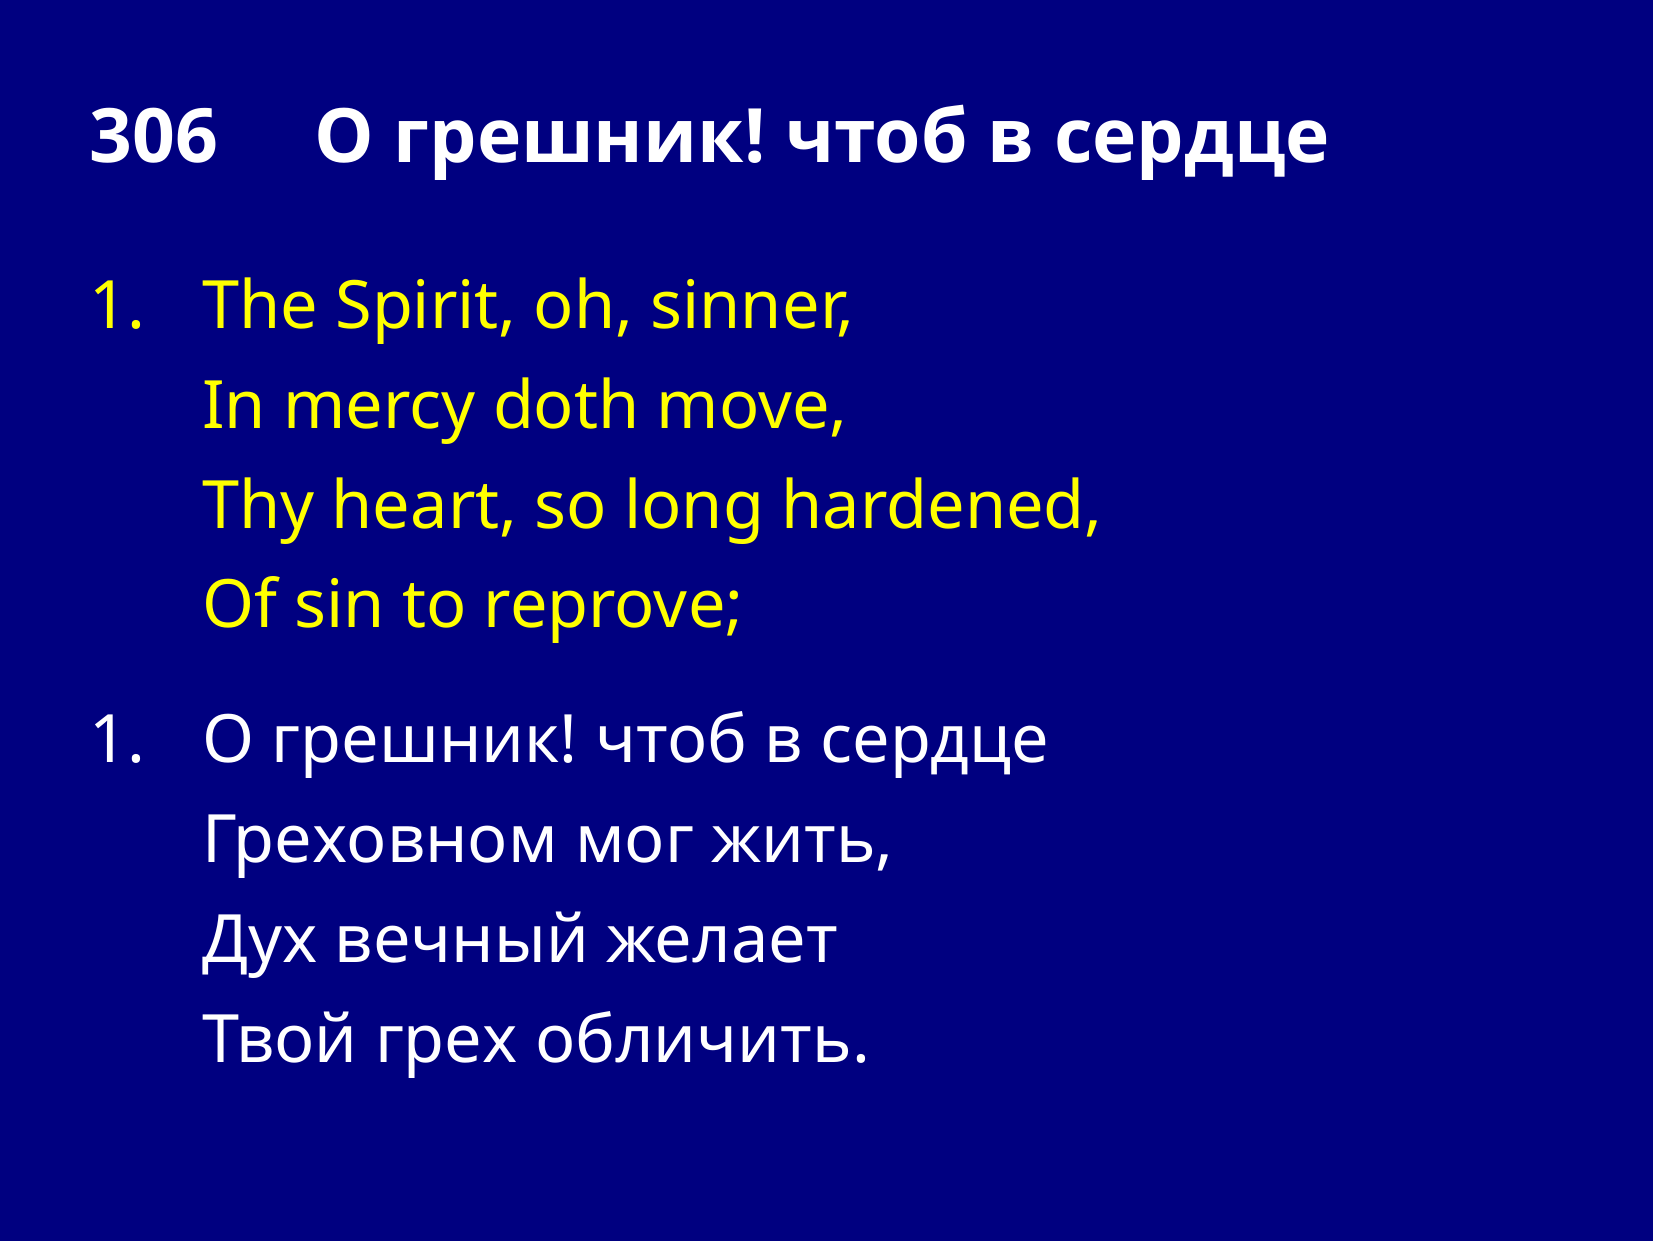

306	О грешник! чтоб в сердце
1.	The Spirit, oh, sinner,
	In mercy doth move,
	Thy heart, so long hardened,
	Of sin to reprove;
1.	О грешник! чтоб в сердце
	Греховном мог жить,
	Дух вечный желает
	Твой грех обличить.